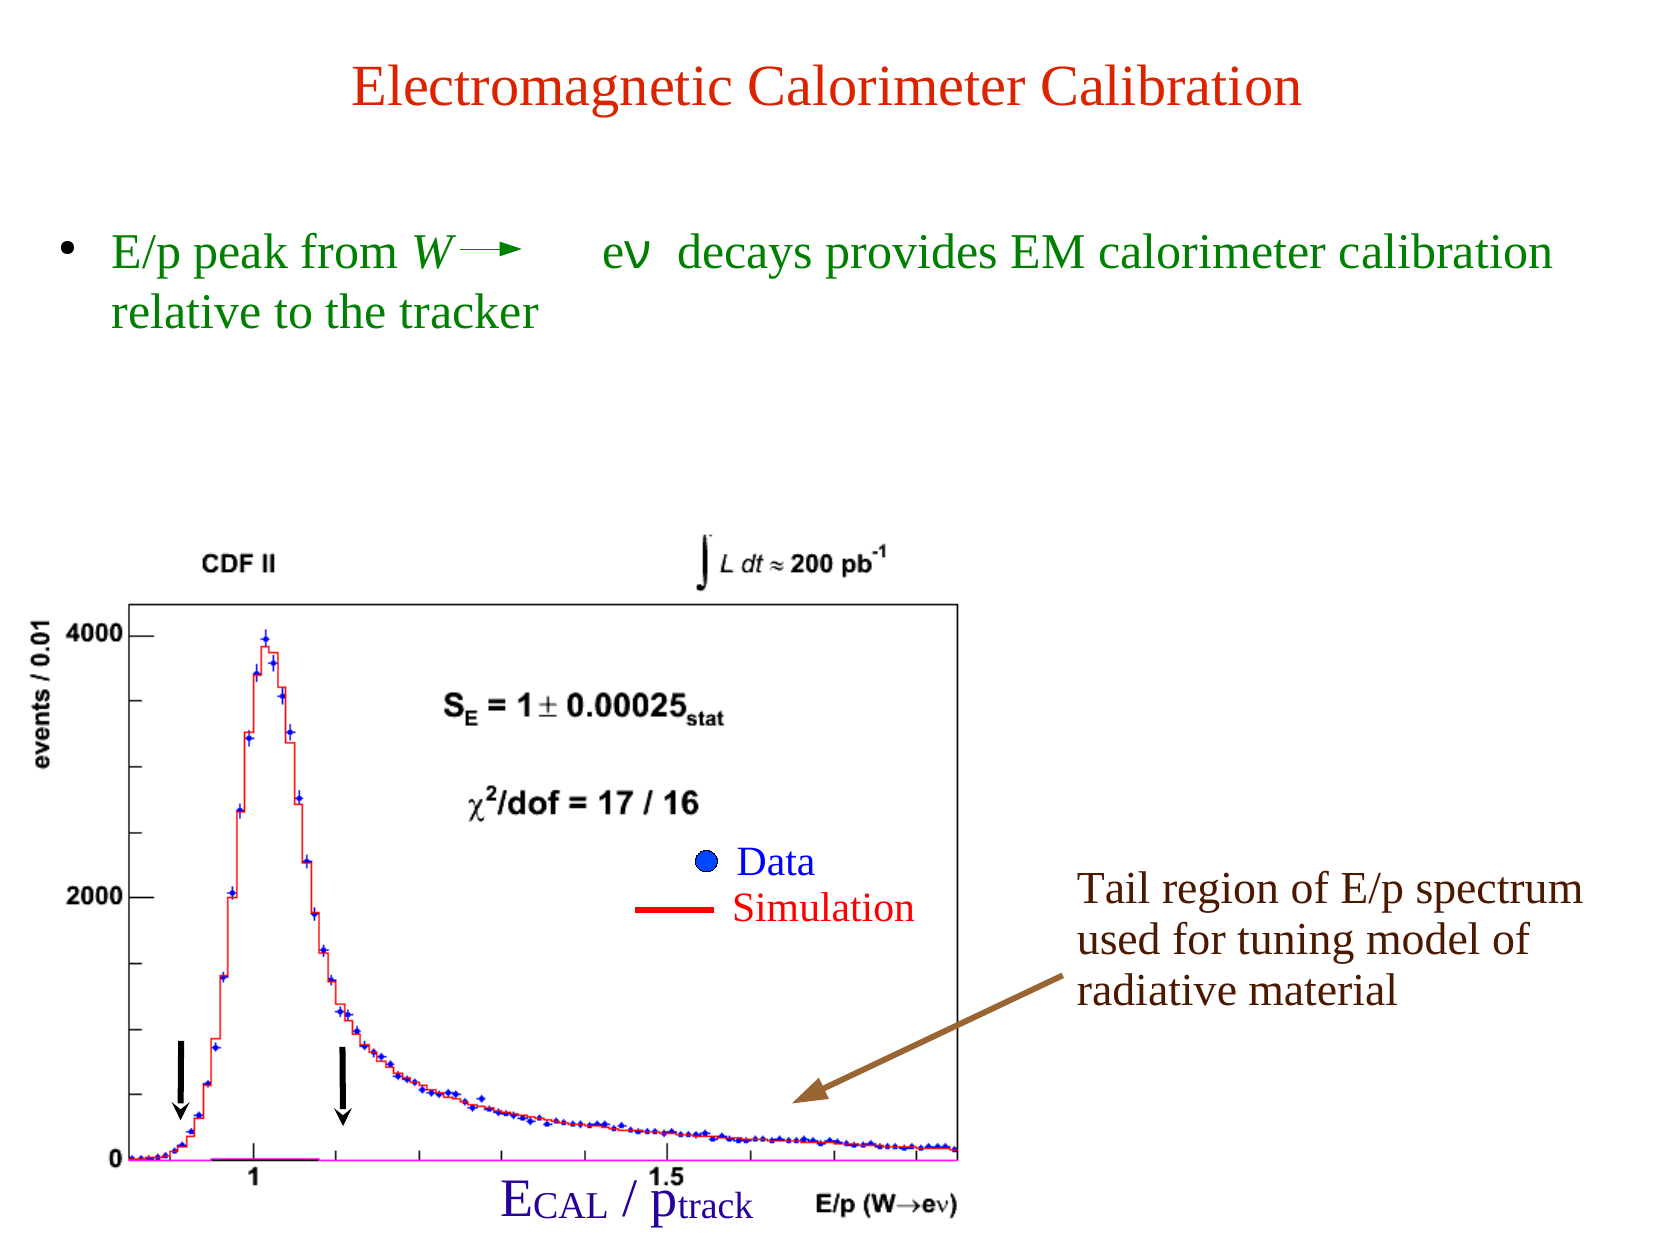

# Electromagnetic Calorimeter Calibration
E/p peak from W eν decays provides EM calorimeter calibration relative to the tracker
Data
Tail region of E/p spectrum
used for tuning model of
radiative material
Simulation
ECAL / ptrack